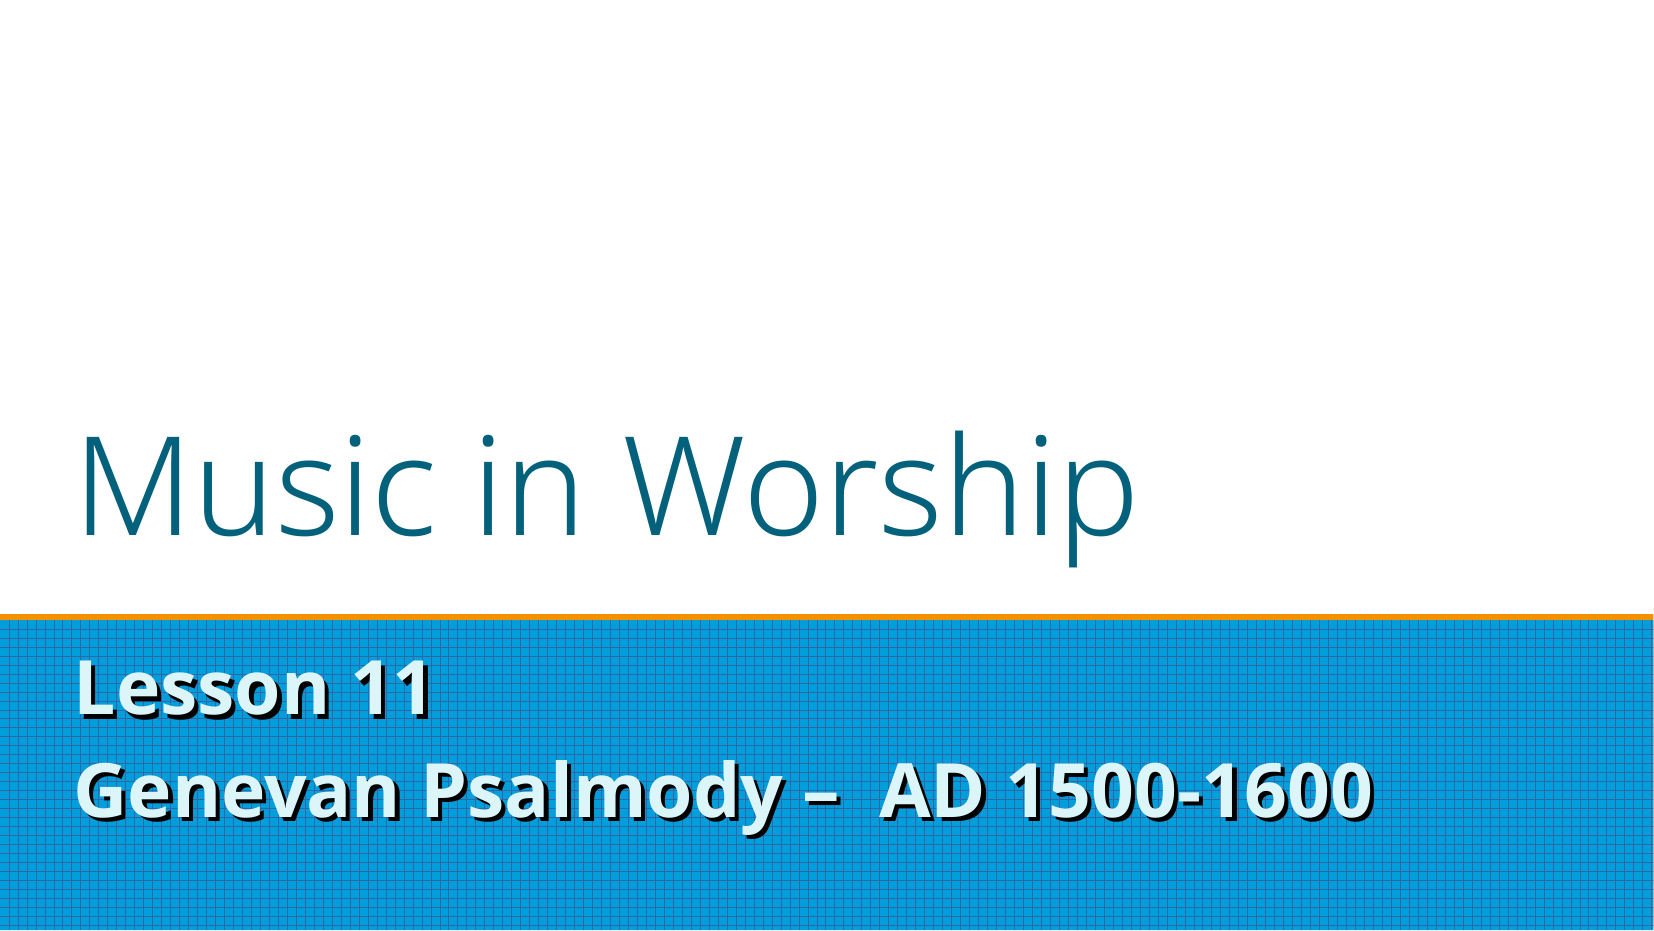

# Music in Worship
Lesson 11
Genevan Psalmody – AD 1500-1600